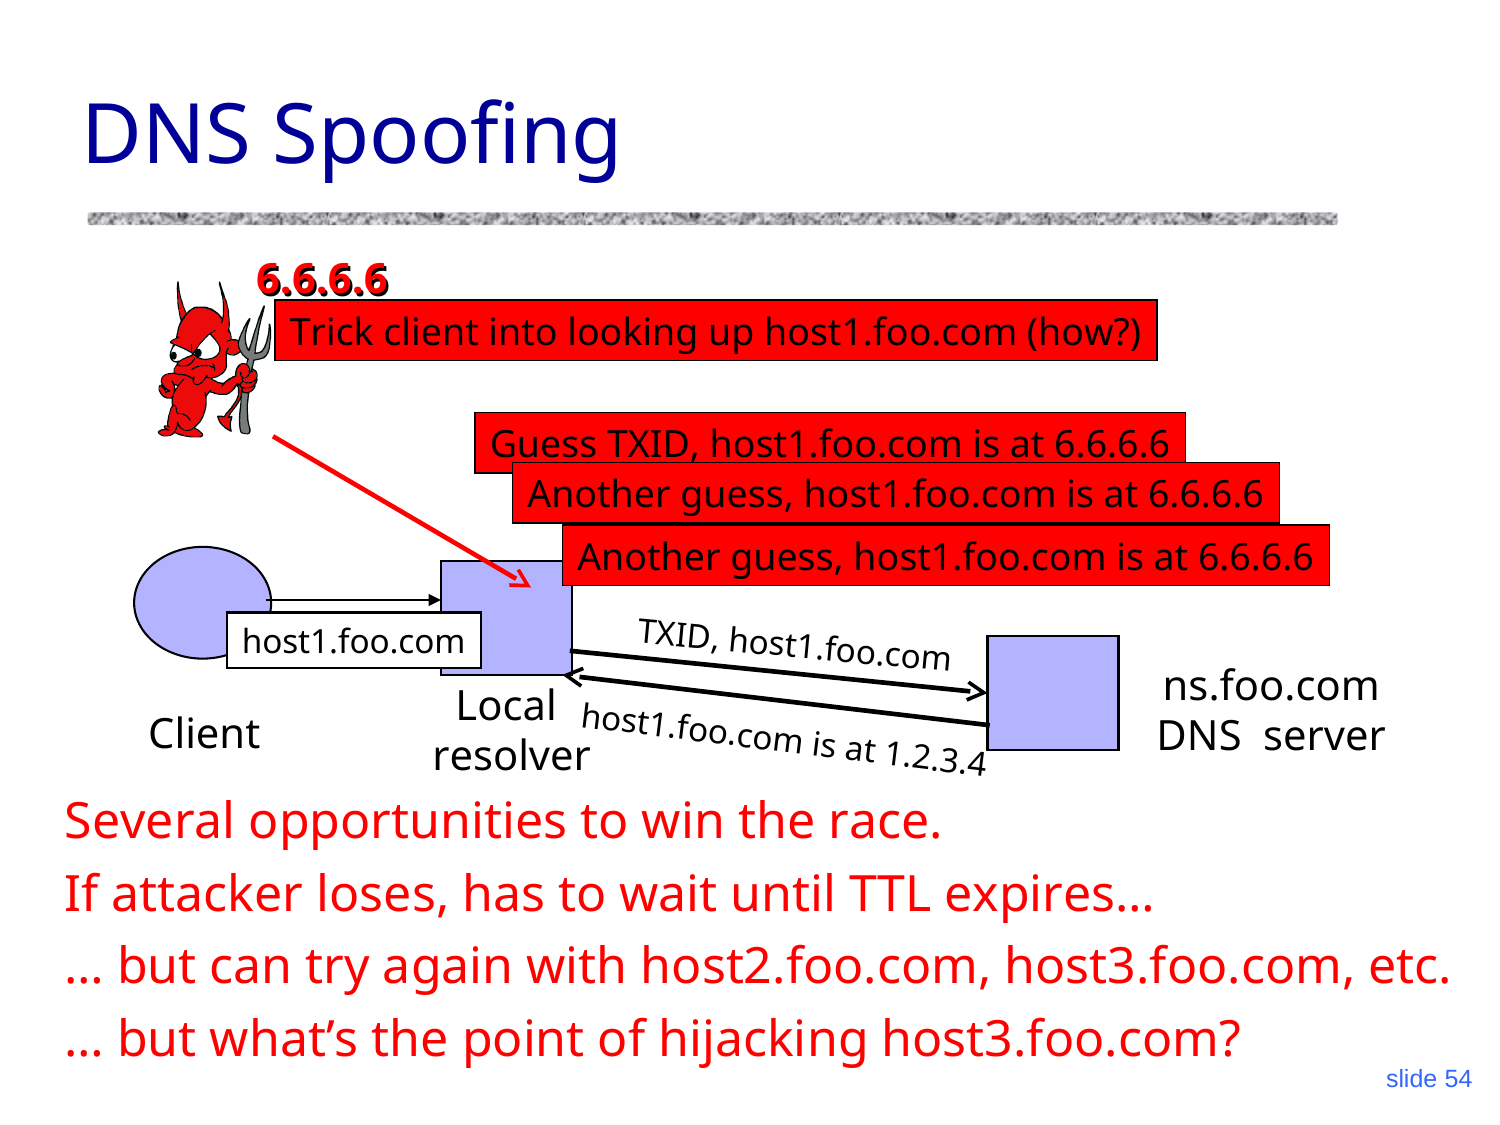

# DNS Spoofing
6.6.6.6
Trick client into looking up host1.foo.com (how?)
Guess TXID, host1.foo.com is at 6.6.6.6
Another guess, host1.foo.com is at 6.6.6.6
Another guess, host1.foo.com is at 6.6.6.6
host1.foo.com
TXID, host1.foo.com
ns.foo.com
DNS server
Local
resolver
Client
host1.foo.com is at 1.2.3.4
Several opportunities to win the race.
If attacker loses, has to wait until TTL expires…
… but can try again with host2.foo.com, host3.foo.com, etc.
… but what’s the point of hijacking host3.foo.com?
slide